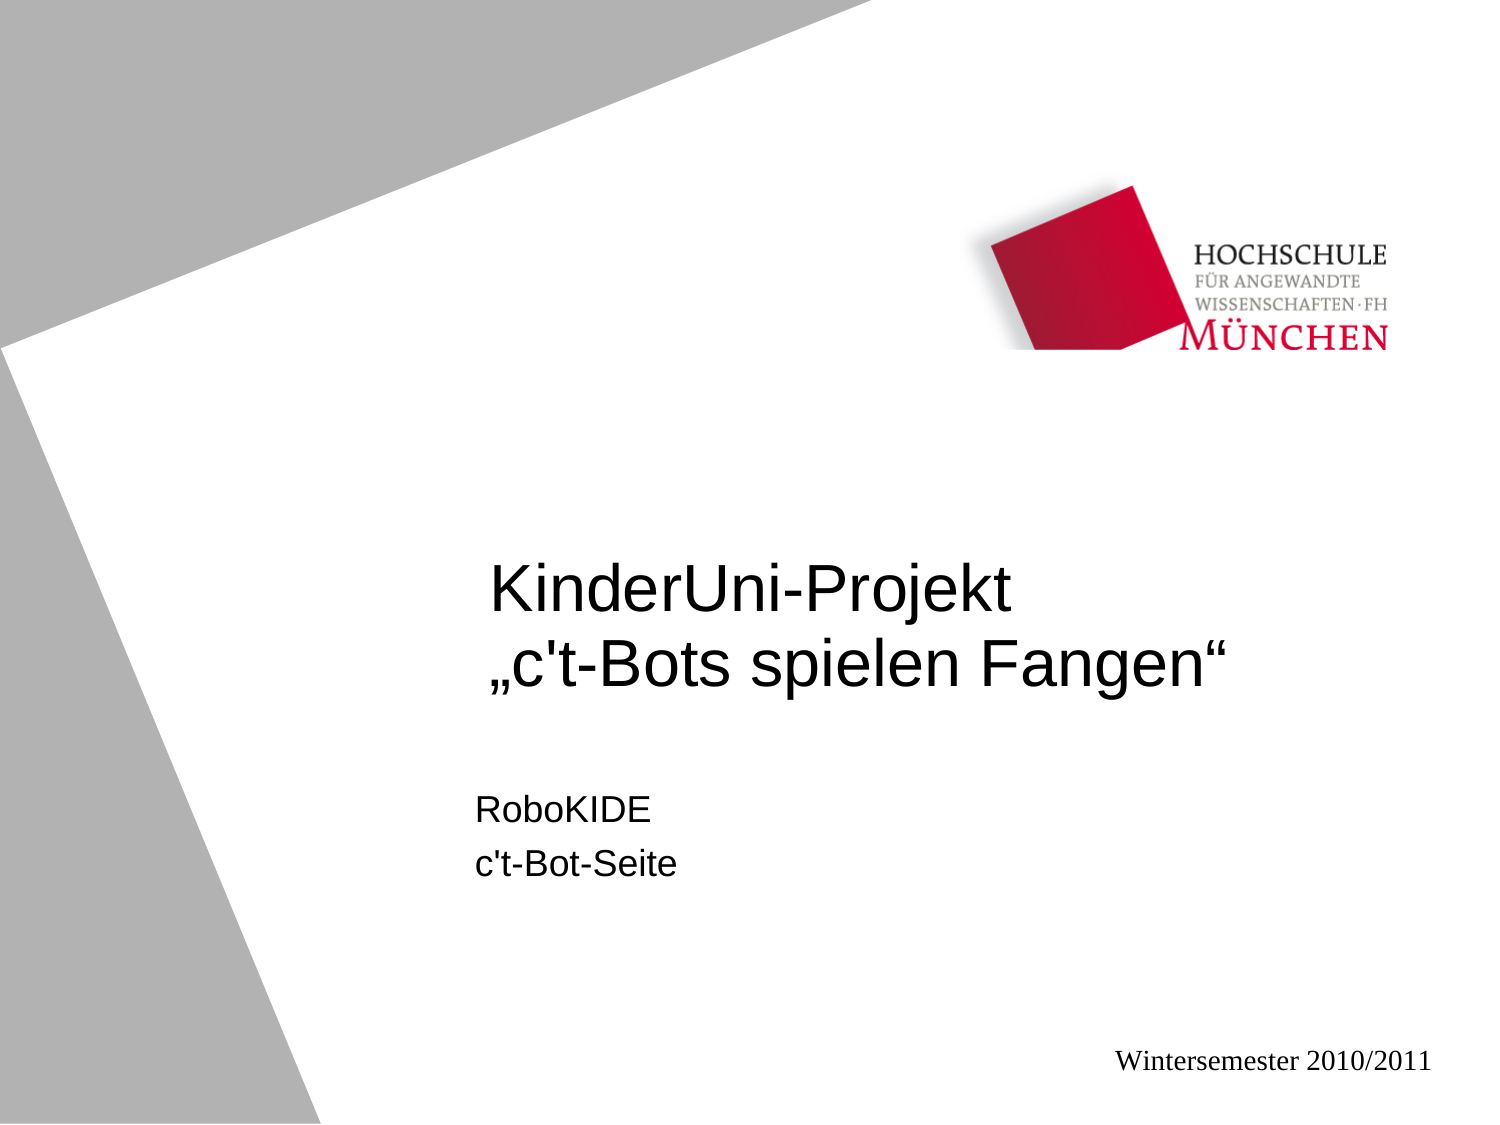

# KinderUni-Projekt „c't-Bots spielen Fangen“
RoboKIDE
c't-Bot-Seite
Wintersemester 2010/2011